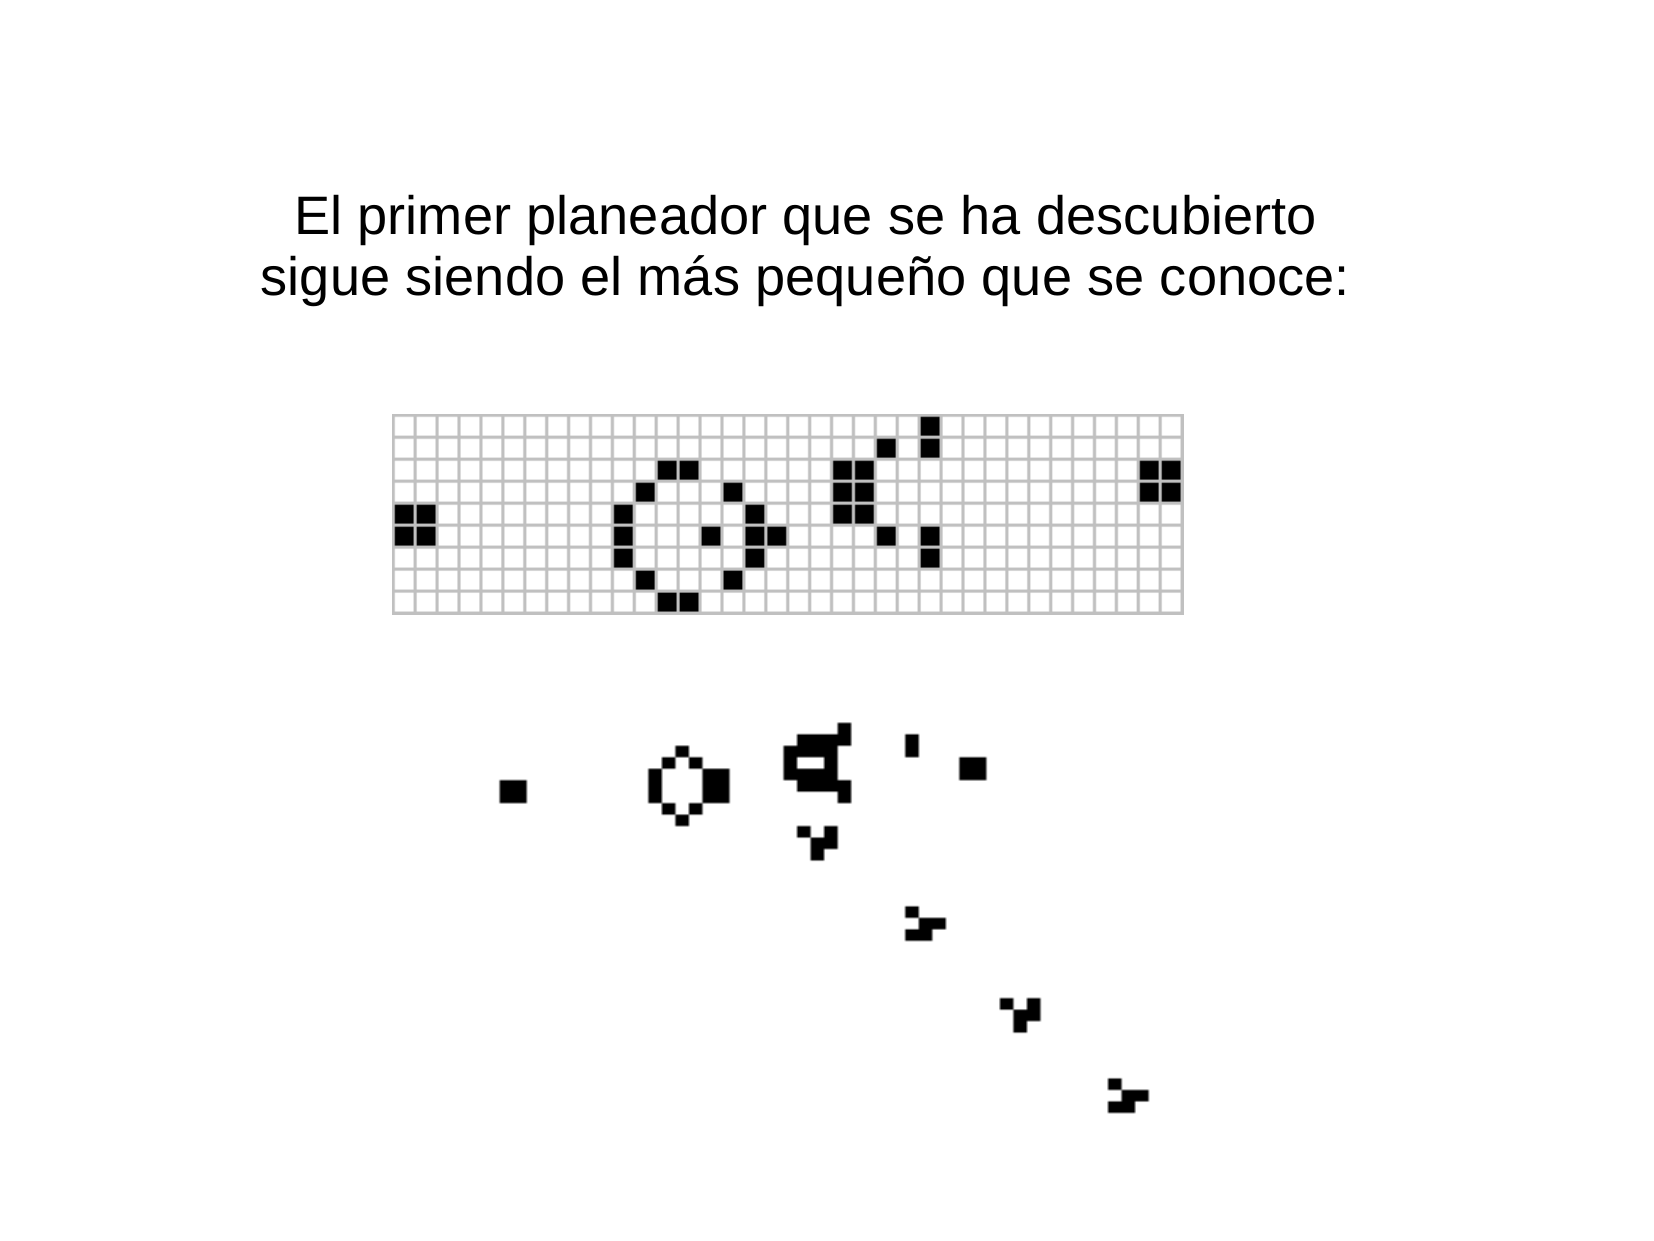

El primer planeador que se ha descubierto sigue siendo el más pequeño que se conoce: